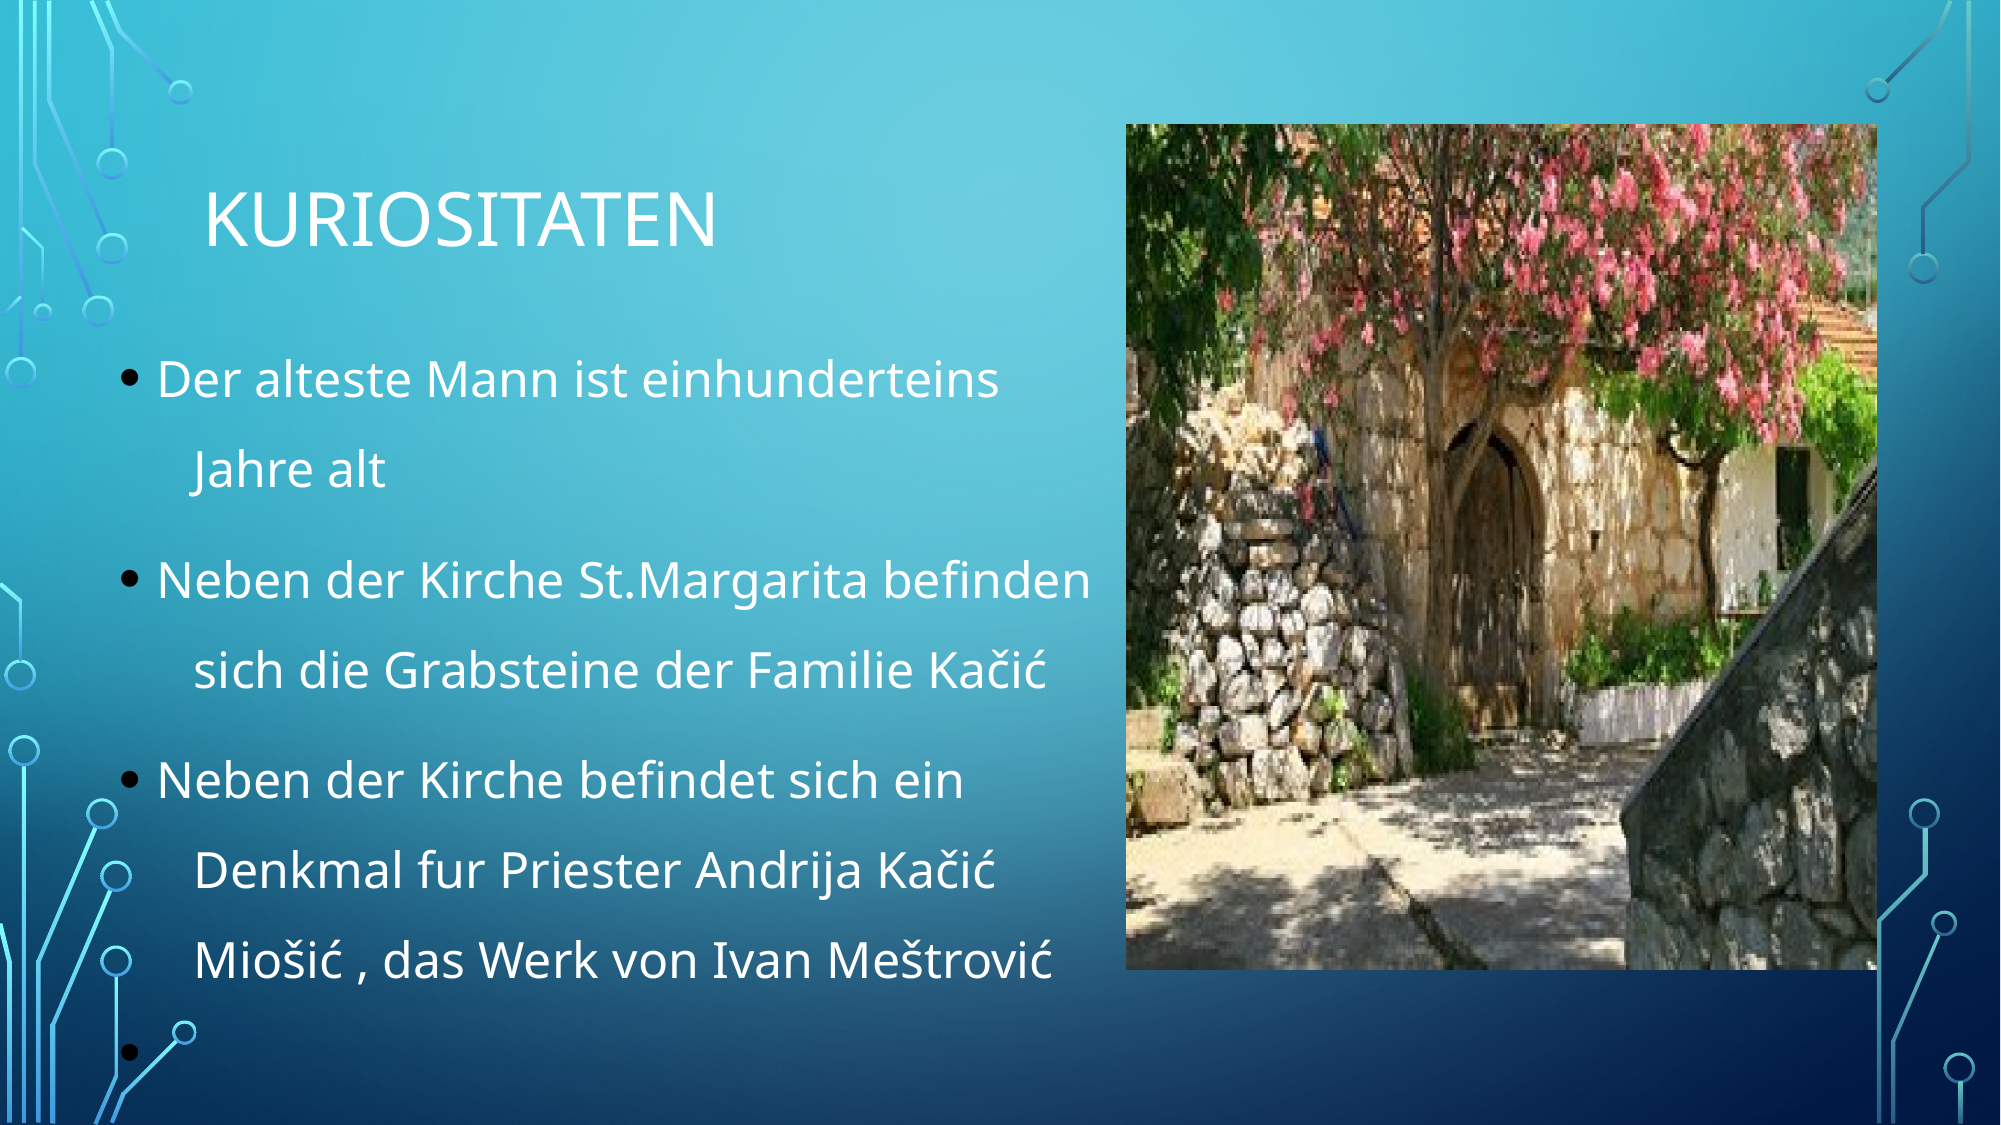

# Kuriositaten
Der alteste Mann ist einhunderteins Jahre alt
Neben der Kirche St.Margarita befinden sich die Grabsteine der Familie Kačić
Neben der Kirche befindet sich ein Denkmal fur Priester Andrija Kačić Miošić , das Werk von Ivan Meštrović